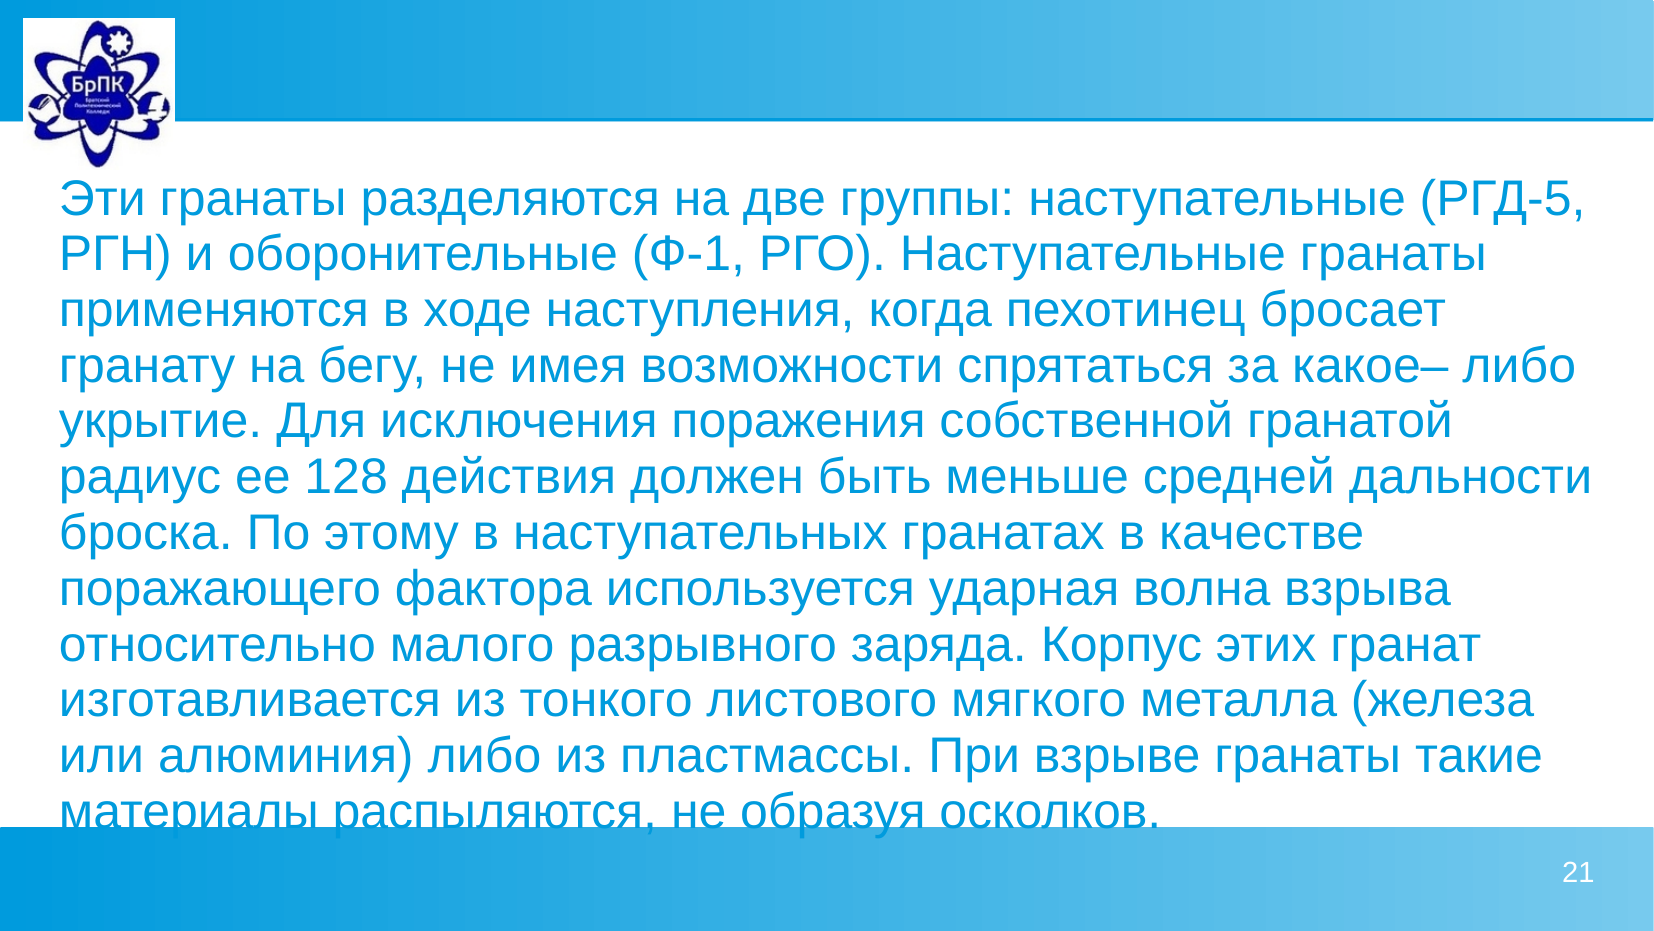

# Эти гранаты разделяются на две группы: наступательные (РГД-5, РГН) и оборонительные (Ф-1, РГО). Наступательные гранаты применяются в ходе наступления, когда пехотинец бросает гранату на бегу, не имея возможности спрятаться за какое– либо укрытие. Для исключения поражения собственной гранатой радиус ее 128 действия должен быть меньше средней дальности броска. По этому в наступательных гранатах в качестве поражающего фактора используется ударная волна взрыва относительно малого разрывного заряда. Корпус этих гранат изготавливается из тонкого листового мягкого металла (железа или алюминия) либо из пластмассы. При взрыве гранаты такие материалы распыляются, не образуя осколков.
21